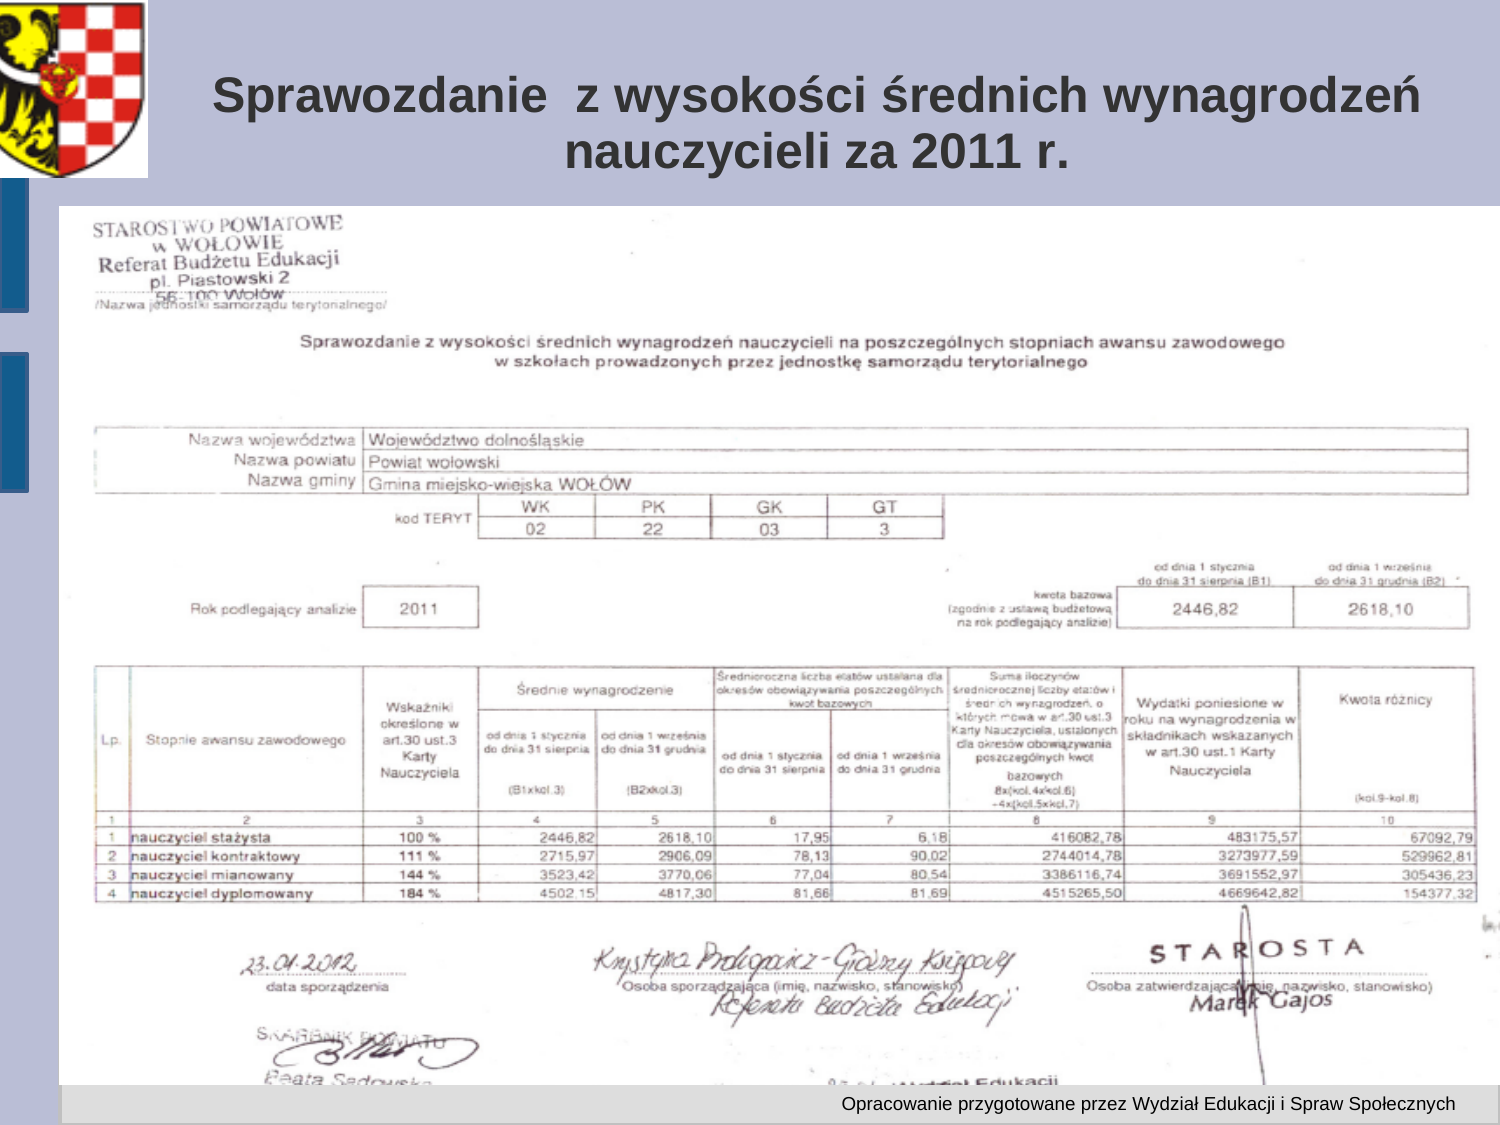

# Sprawozdanie z wysokości średnich wynagrodzeń nauczycieli za 2011 r.
Opracowanie przygotowane przez Wydział Edukacji i Spraw Społecznych